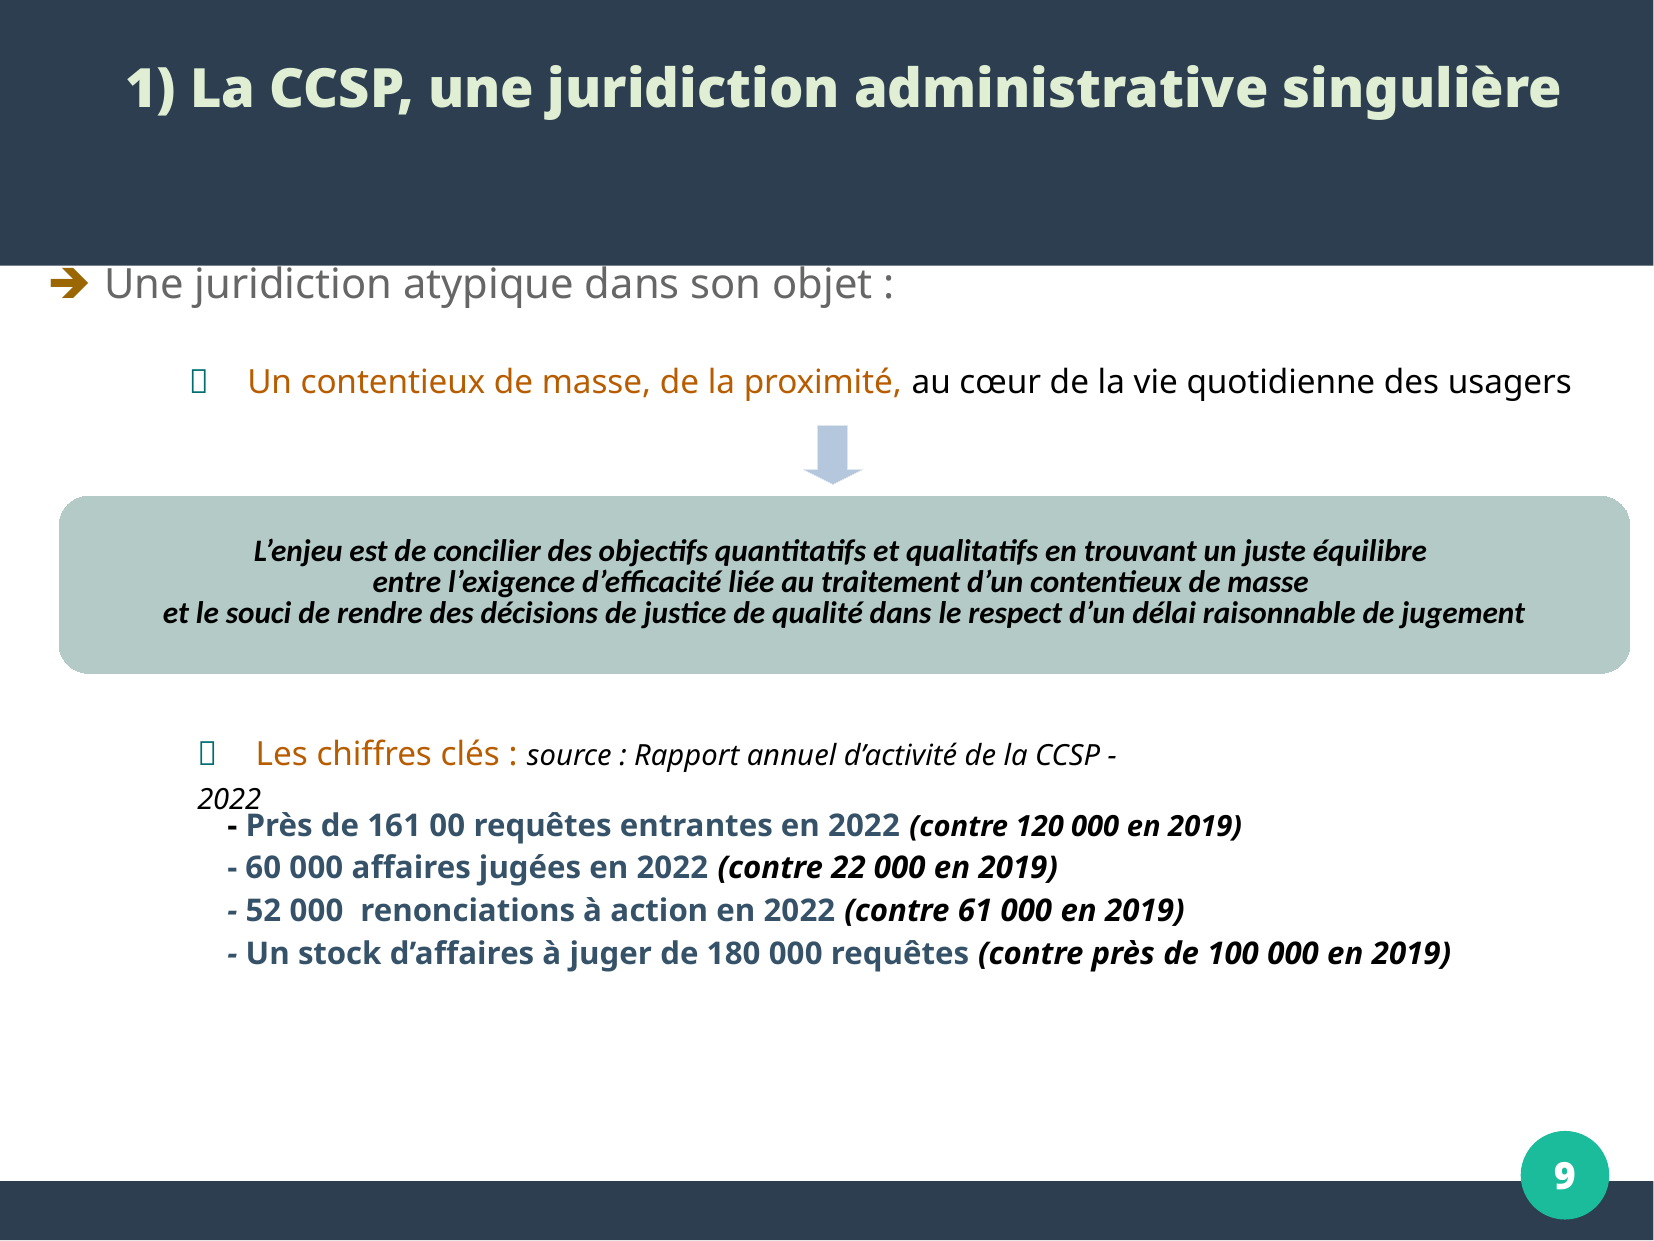

# 1) La CCSP, une juridiction administrative singulière
 Une juridiction atypique dans son objet :
 Un contentieux de masse, de la proximité, au cœur de la vie quotidienne des usagers
L’enjeu est de concilier des objectifs quantitatifs et qualitatifs en trouvant un juste équilibre
entre l’exigence d’efficacité liée au traitement d’un contentieux de masse
et le souci de rendre des décisions de justice de qualité dans le respect d’un délai raisonnable de jugement
 Les chiffres clés : source : Rapport annuel d’activité de la CCSP - 2022
- Près de 161 00 requêtes entrantes en 2022 (contre 120 000 en 2019)
- 60 000 affaires jugées en 2022 (contre 22 000 en 2019)
- 52 000 renonciations à action en 2022 (contre 61 000 en 2019)
- Un stock d’affaires à juger de 180 000 requêtes (contre près de 100 000 en 2019)
9